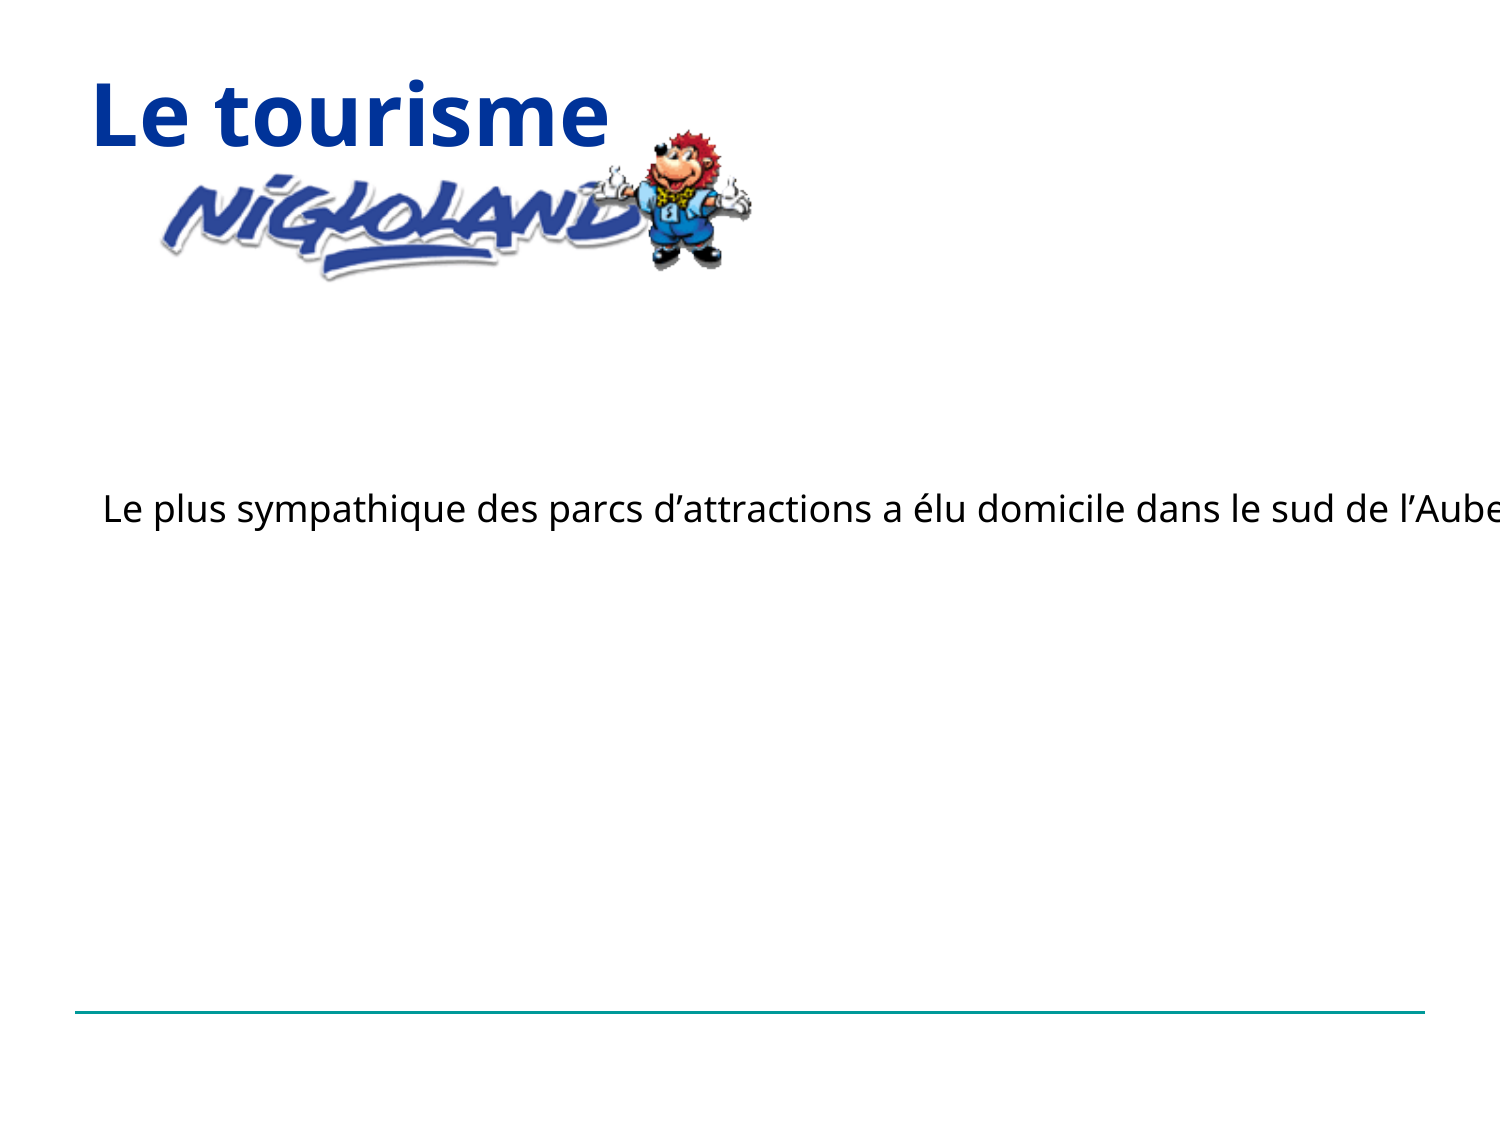

# Le tourisme
                                                           
Le plus sympathique des parcs d’attractions a élu domicile dans le sud de l’Aube à la fin des années 80. On y vient pour s’amuser tous ensemble au grand air et rire aux éclats des heures durant. Inlassablement. C’est un parc qui a beau être “géant” maintenant, Nigloland a su conserver néanmoins sa dimension humaine. Ses propriétaires y cultivent le sens de l’accueil, les fleurs par dizaines de milliers et un art ancestral de la fête.